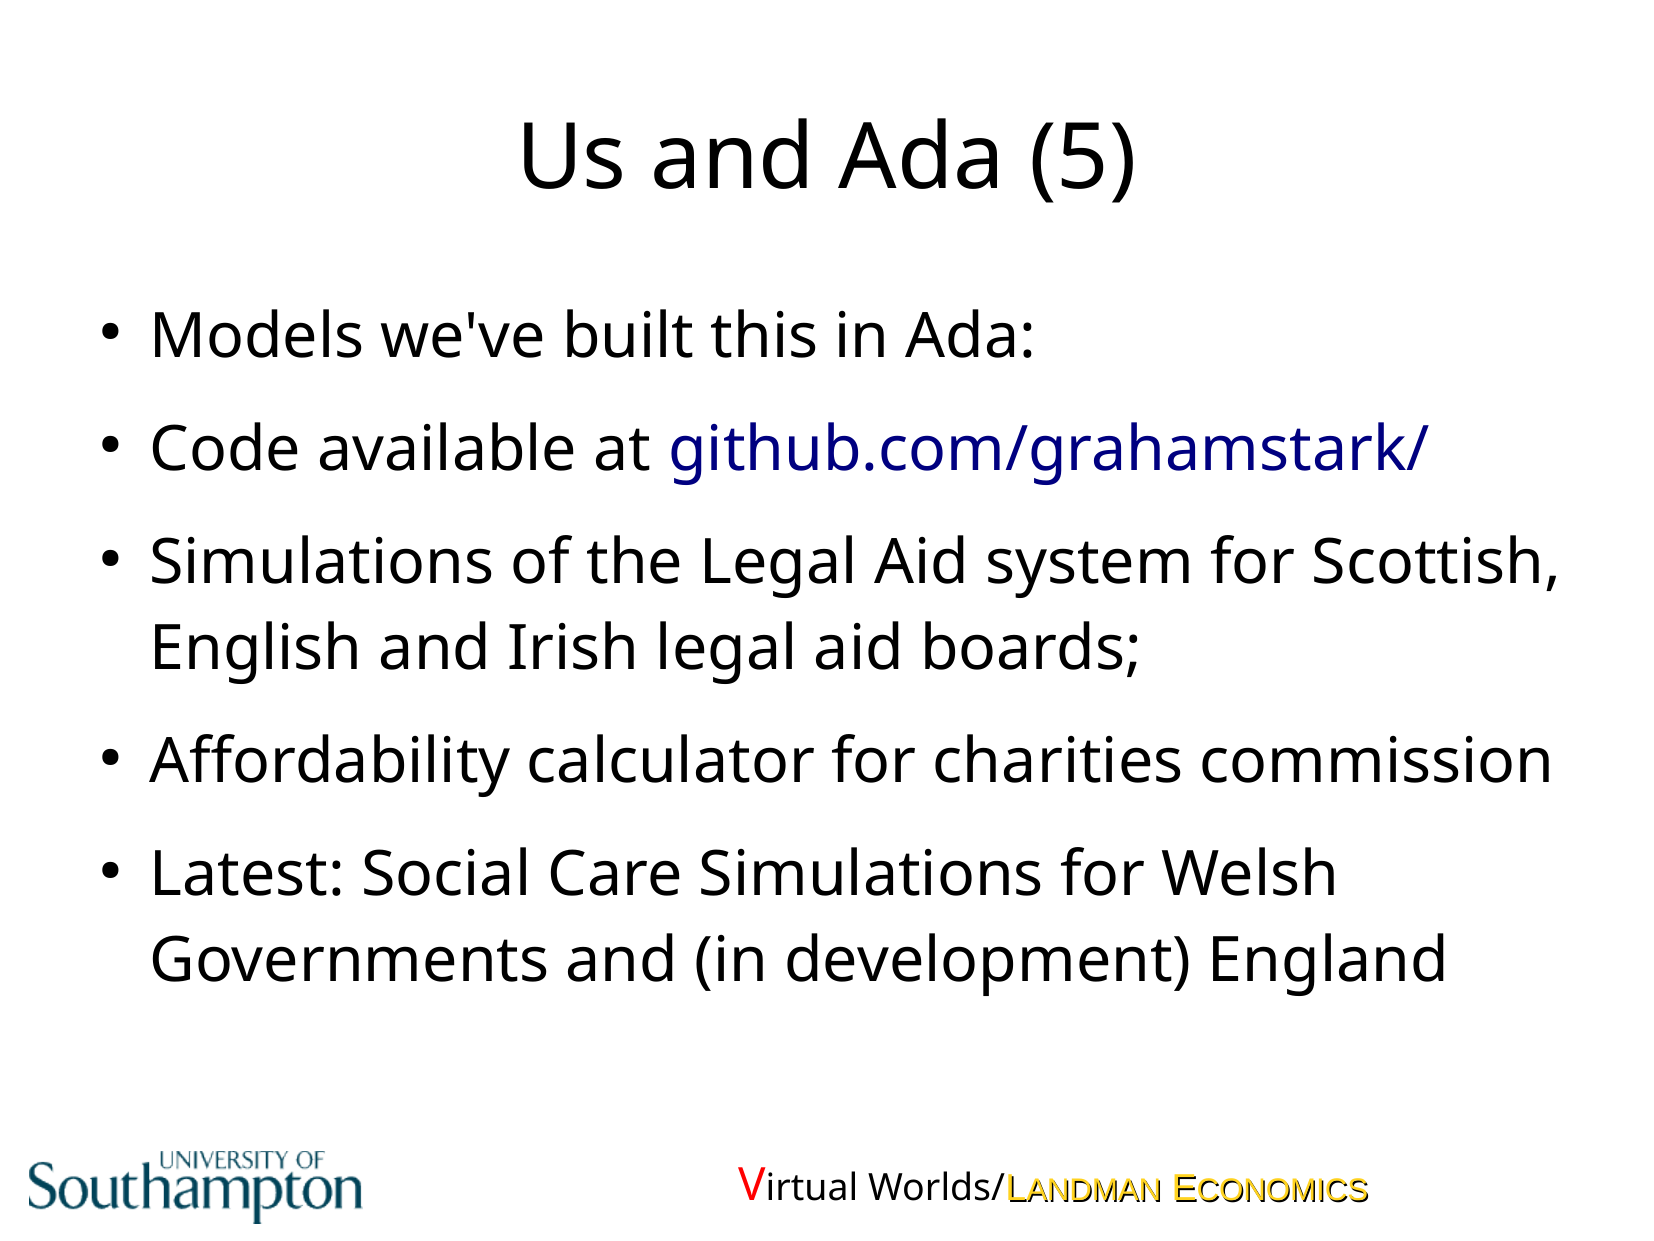

# Us and Ada (5)
Models we've built this in Ada:
Code available at github.com/grahamstark/
Simulations of the Legal Aid system for Scottish, English and Irish legal aid boards;
Affordability calculator for charities commission
Latest: Social Care Simulations for Welsh Governments and (in development) England